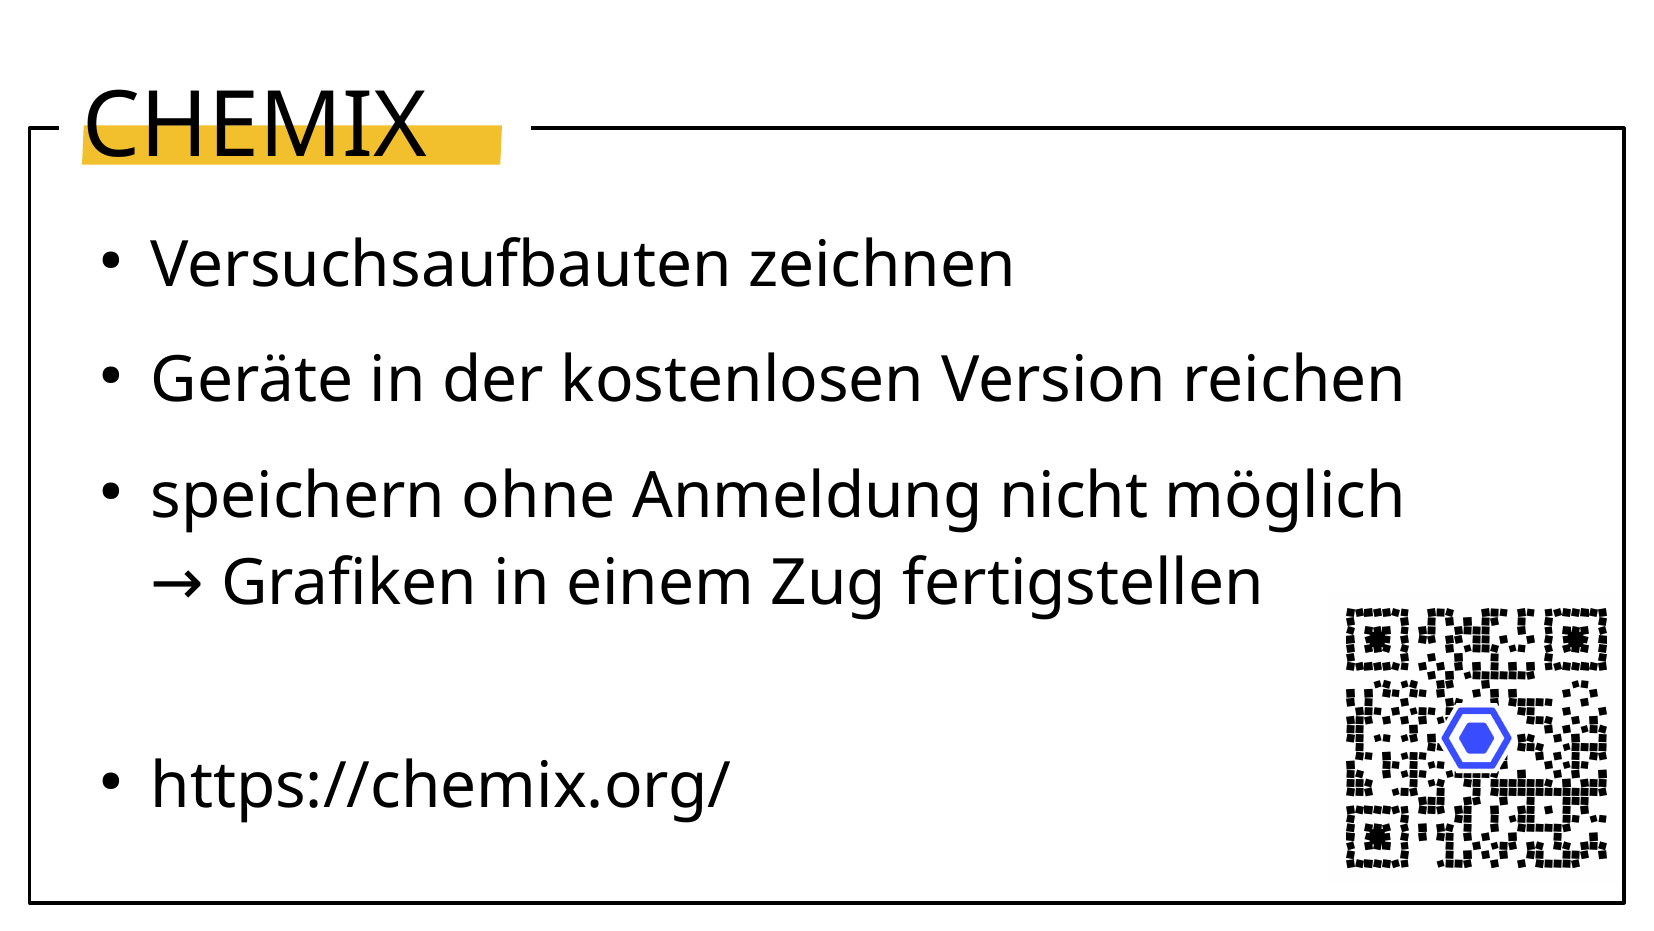

# CHEMIX
Versuchsaufbauten zeichnen
Geräte in der kostenlosen Version reichen
speichern ohne Anmeldung nicht möglich
→ Grafiken in einem Zug fertigstellen
https://chemix.org/